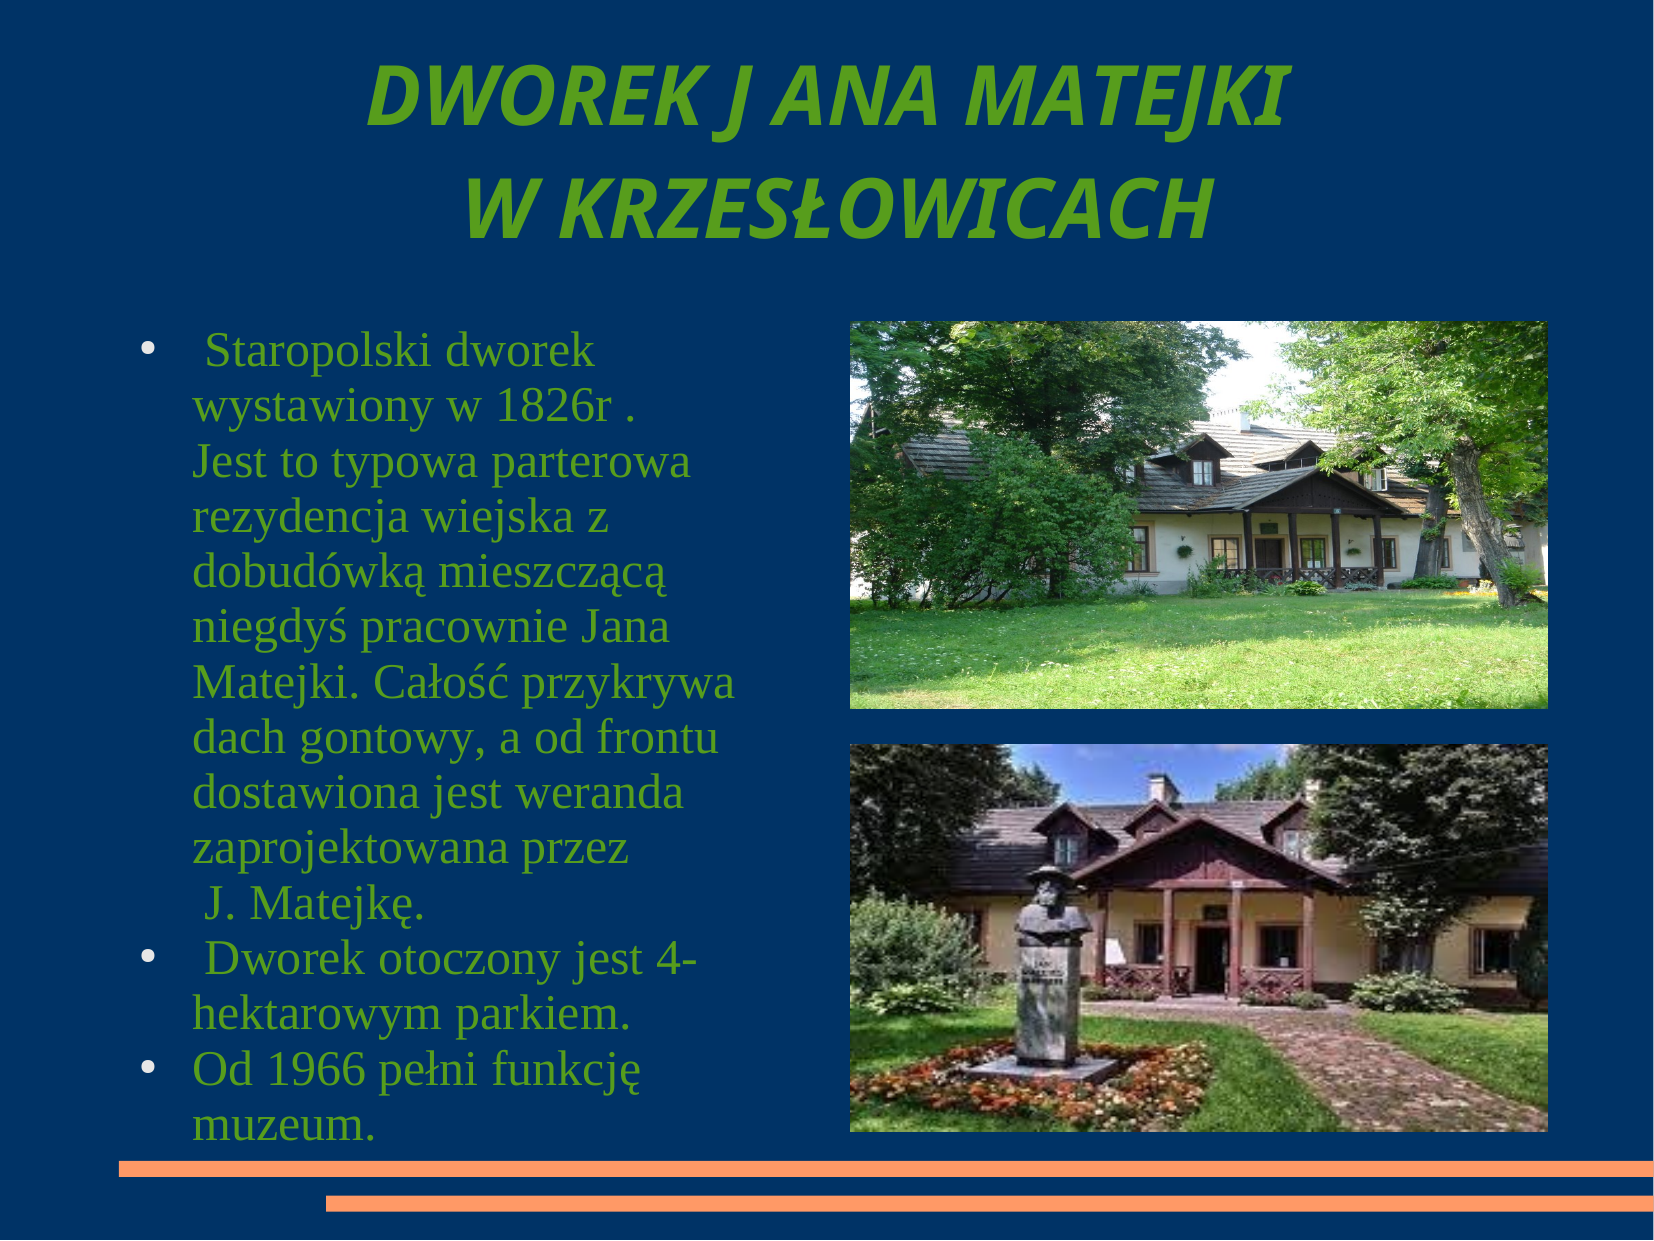

# DWOREK J ANA MATEJKI W KRZESŁOWICACH
 Staropolski dworek wystawiony w 1826r .
Jest to typowa parterowa rezydencja wiejska z dobudówką mieszczącą niegdyś pracownie Jana Matejki. Całość przykrywa dach gontowy, a od frontu dostawiona jest weranda zaprojektowana przez
 J. Matejkę.
 Dworek otoczony jest 4-hektarowym parkiem.
Od 1966 pełni funkcję muzeum.